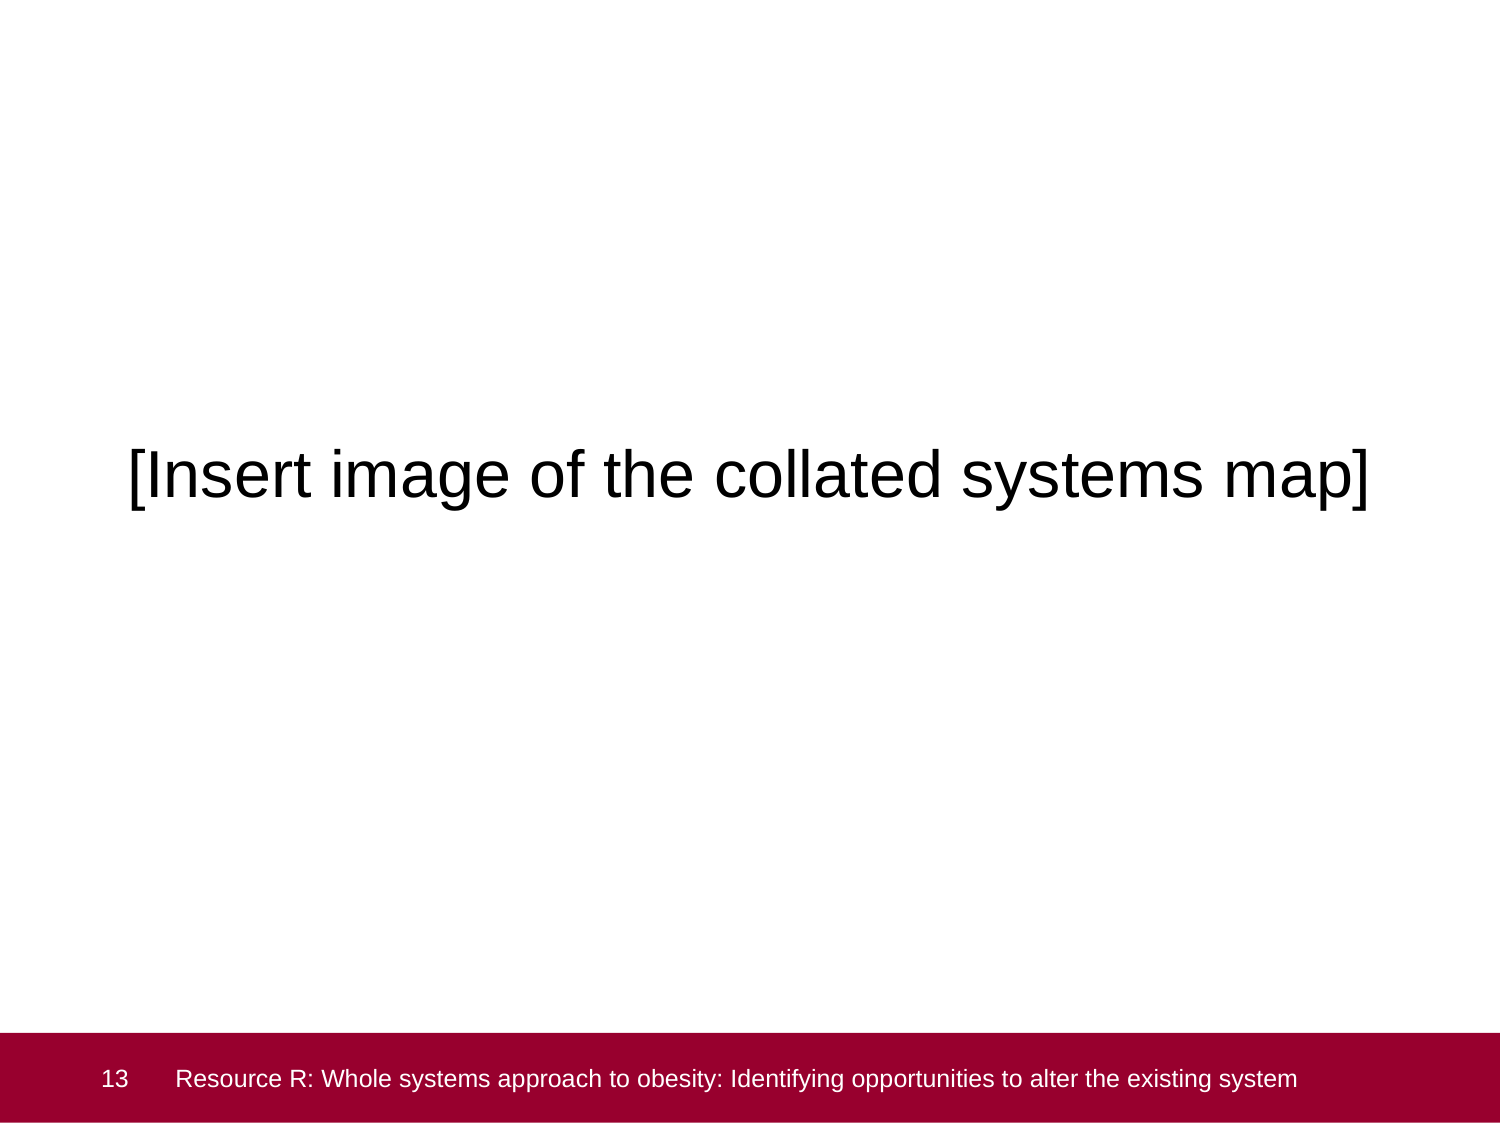

# [Insert image of the collated systems map]
 12
Resource R: Whole systems approach to obesity: Identifying opportunities to alter the existing system